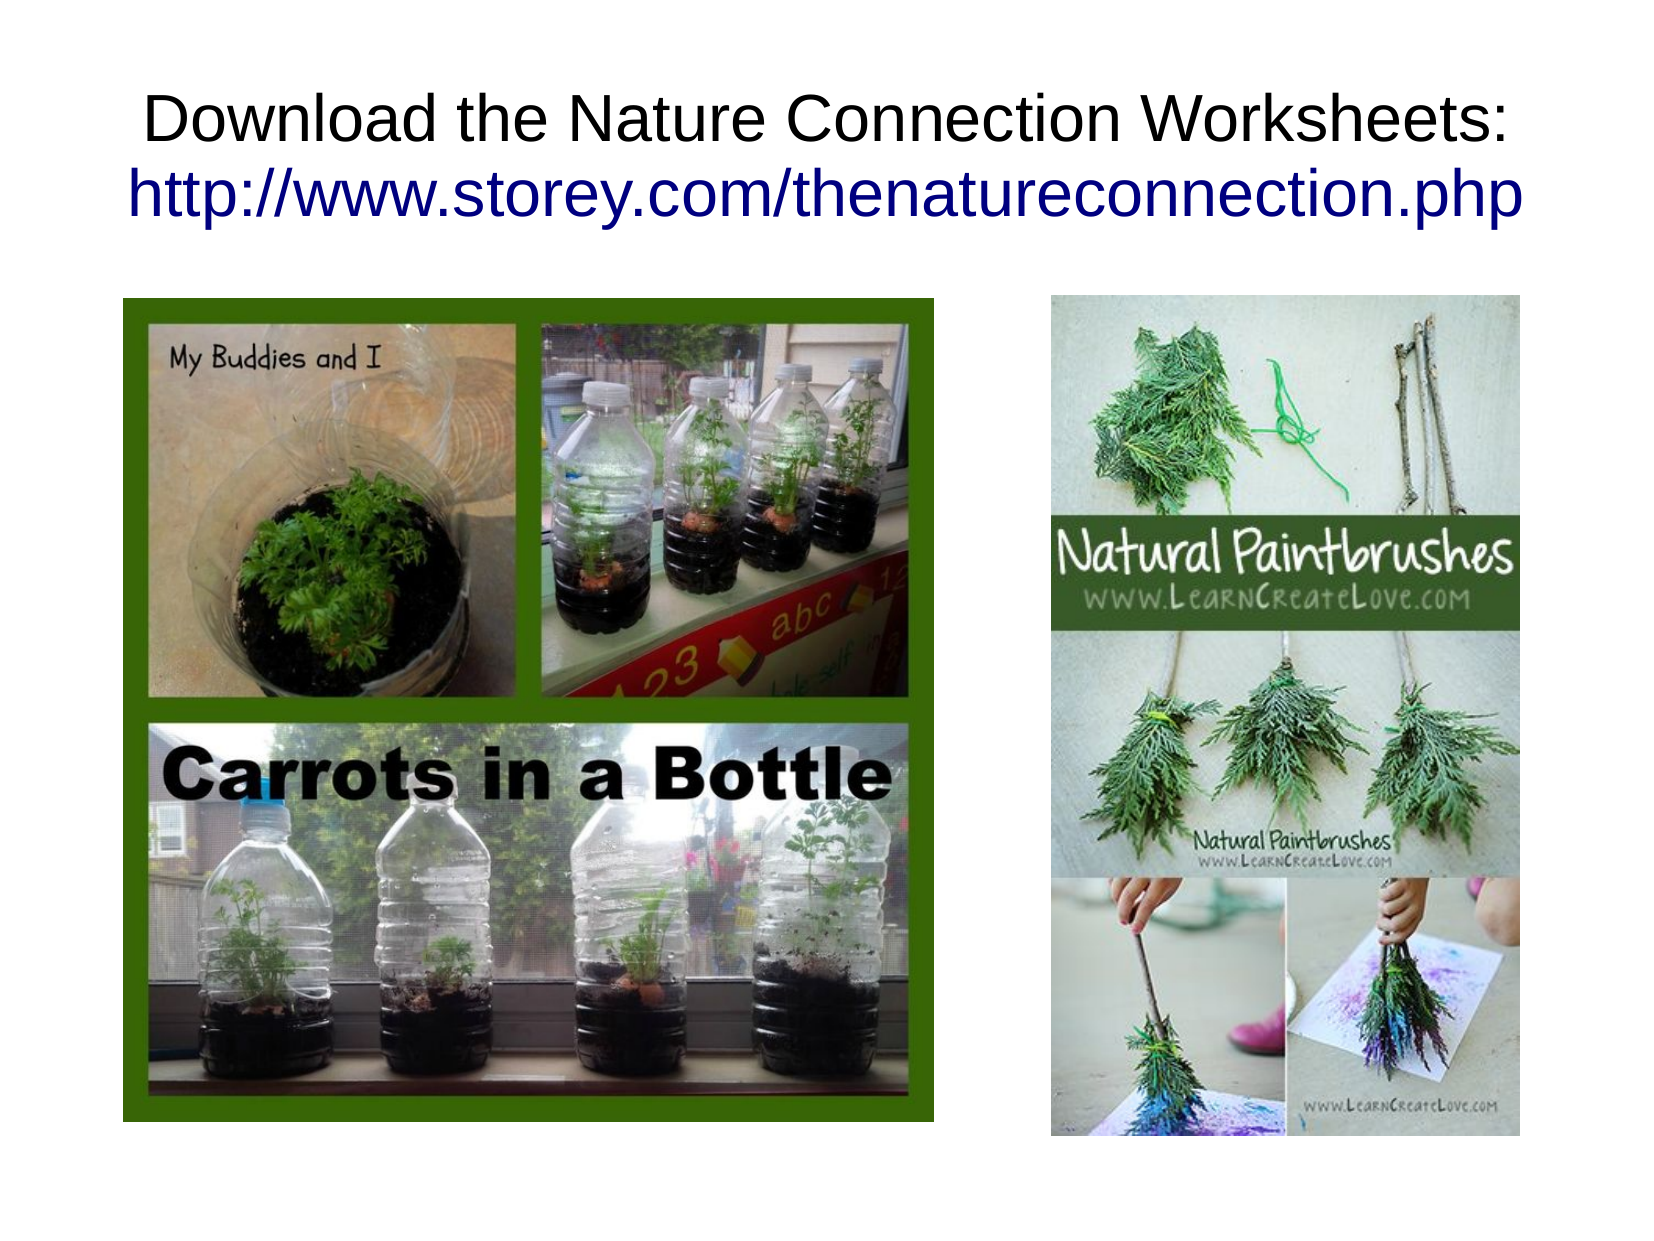

# Download the Nature Connection Worksheets: http://www.storey.com/thenatureconnection.php